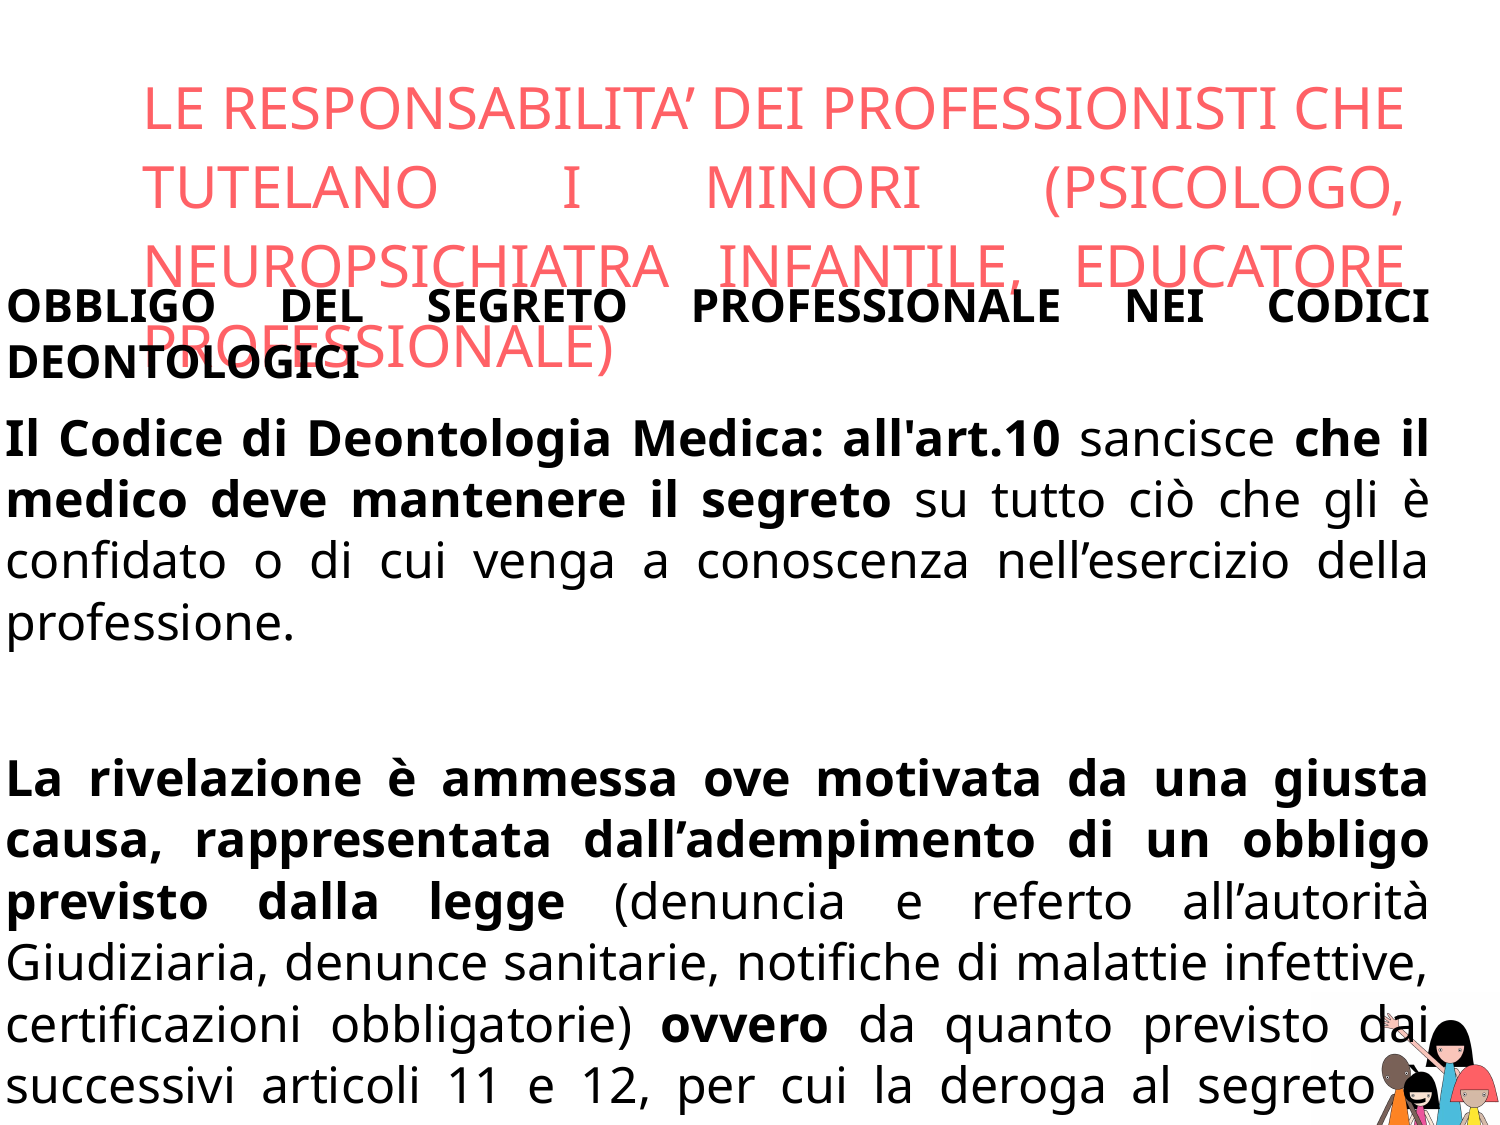

LE RESPONSABILITA’ DEI PROFESSIONISTI CHE TUTELANO I MINORI (PSICOLOGO, NEUROPSICHIATRA INFANTILE, EDUCATORE PROFESSIONALE)
OBBLIGO DEL SEGRETO PROFESSIONALE NEI CODICI DEONTOLOGICI
Il Codice di Deontologia Medica: all'art.10 sancisce che il medico deve mantenere il segreto su tutto ciò che gli è confidato o di cui venga a conoscenza nell’esercizio della professione.
La rivelazione è ammessa ove motivata da una giusta causa, rappresentata dall’adempimento di un obbligo previsto dalla legge (denuncia e referto all’autorità Giudiziaria, denunce sanitarie, notifiche di malattie infettive, certificazioni obbligatorie) ovvero da quanto previsto dai successivi articoli 11 e 12, per cui la deroga al segreto è possibile quando si tratti di “salvaguardare la vita o la salute di terzi”